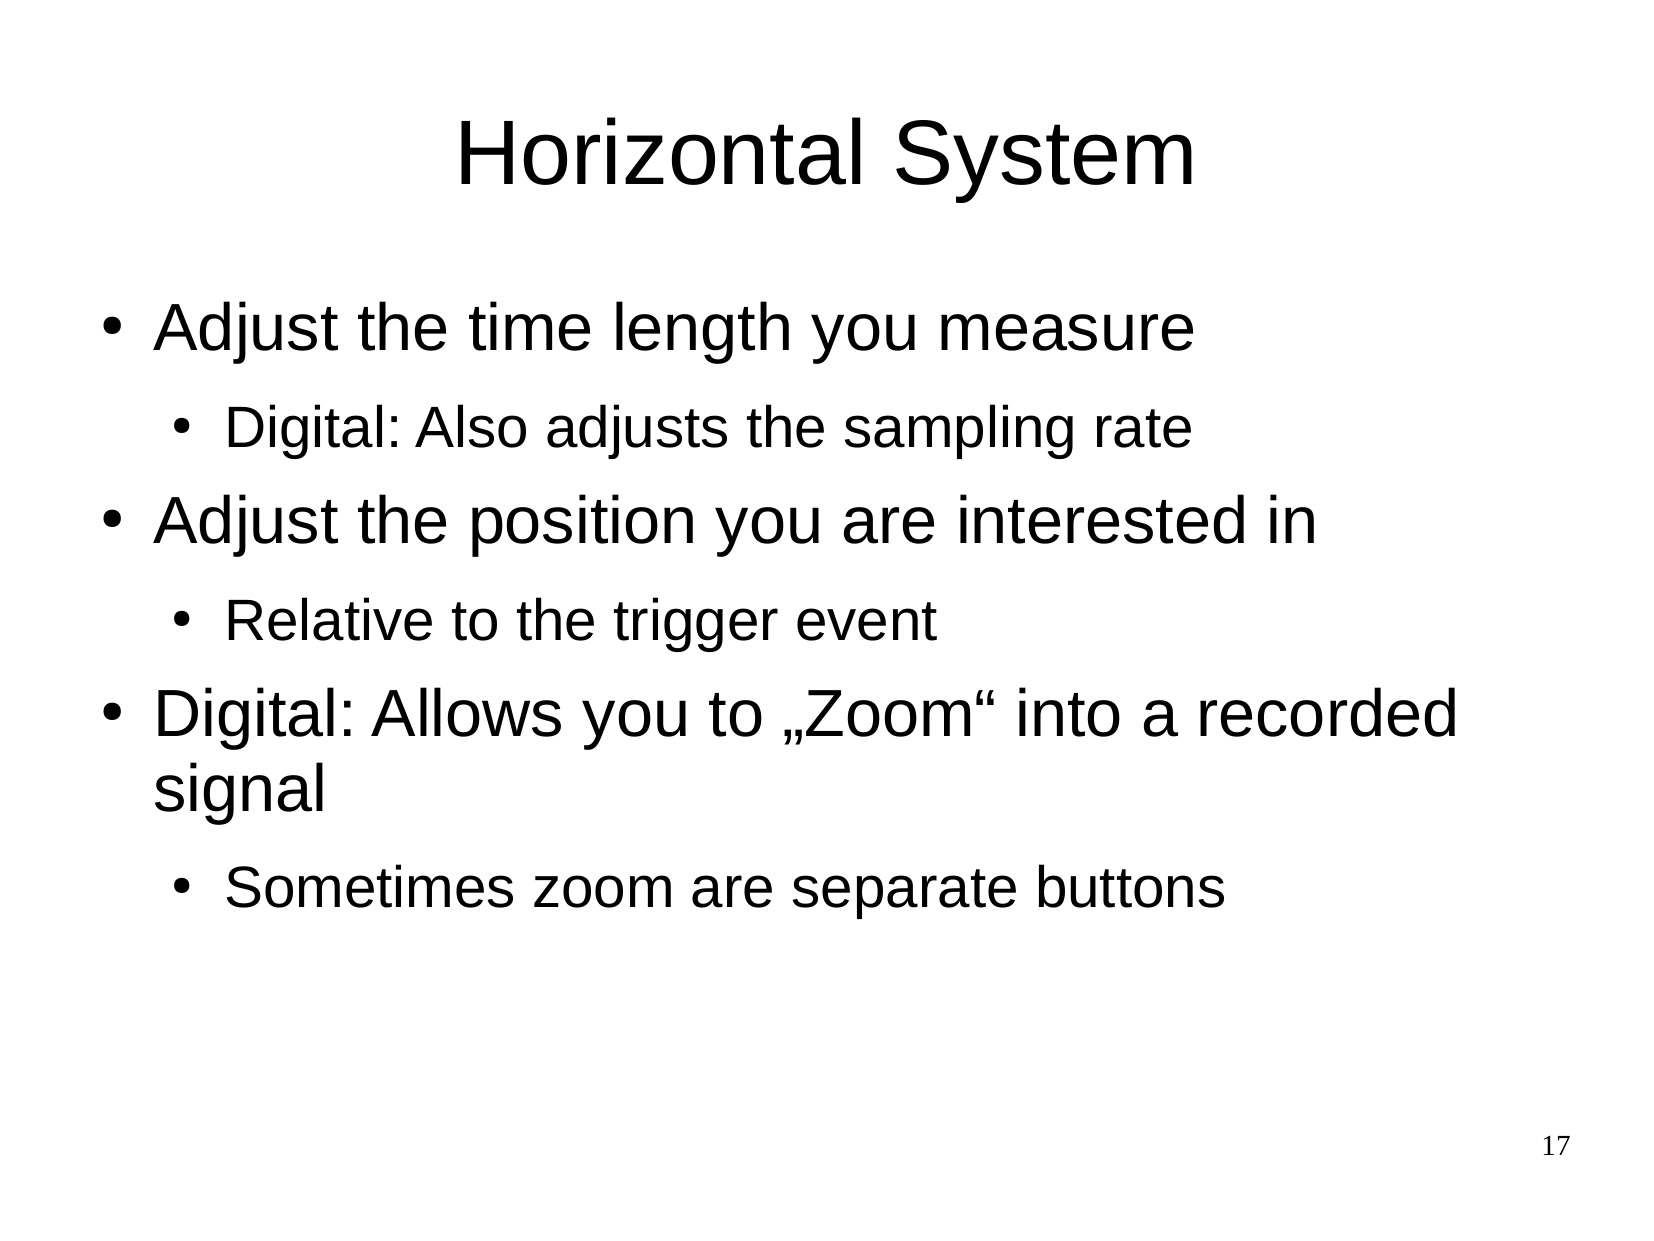

# Horizontal System
Adjust the time length you measure
Digital: Also adjusts the sampling rate
Adjust the position you are interested in
Relative to the trigger event
Digital: Allows you to „Zoom“ into a recorded signal
Sometimes zoom are separate buttons
17